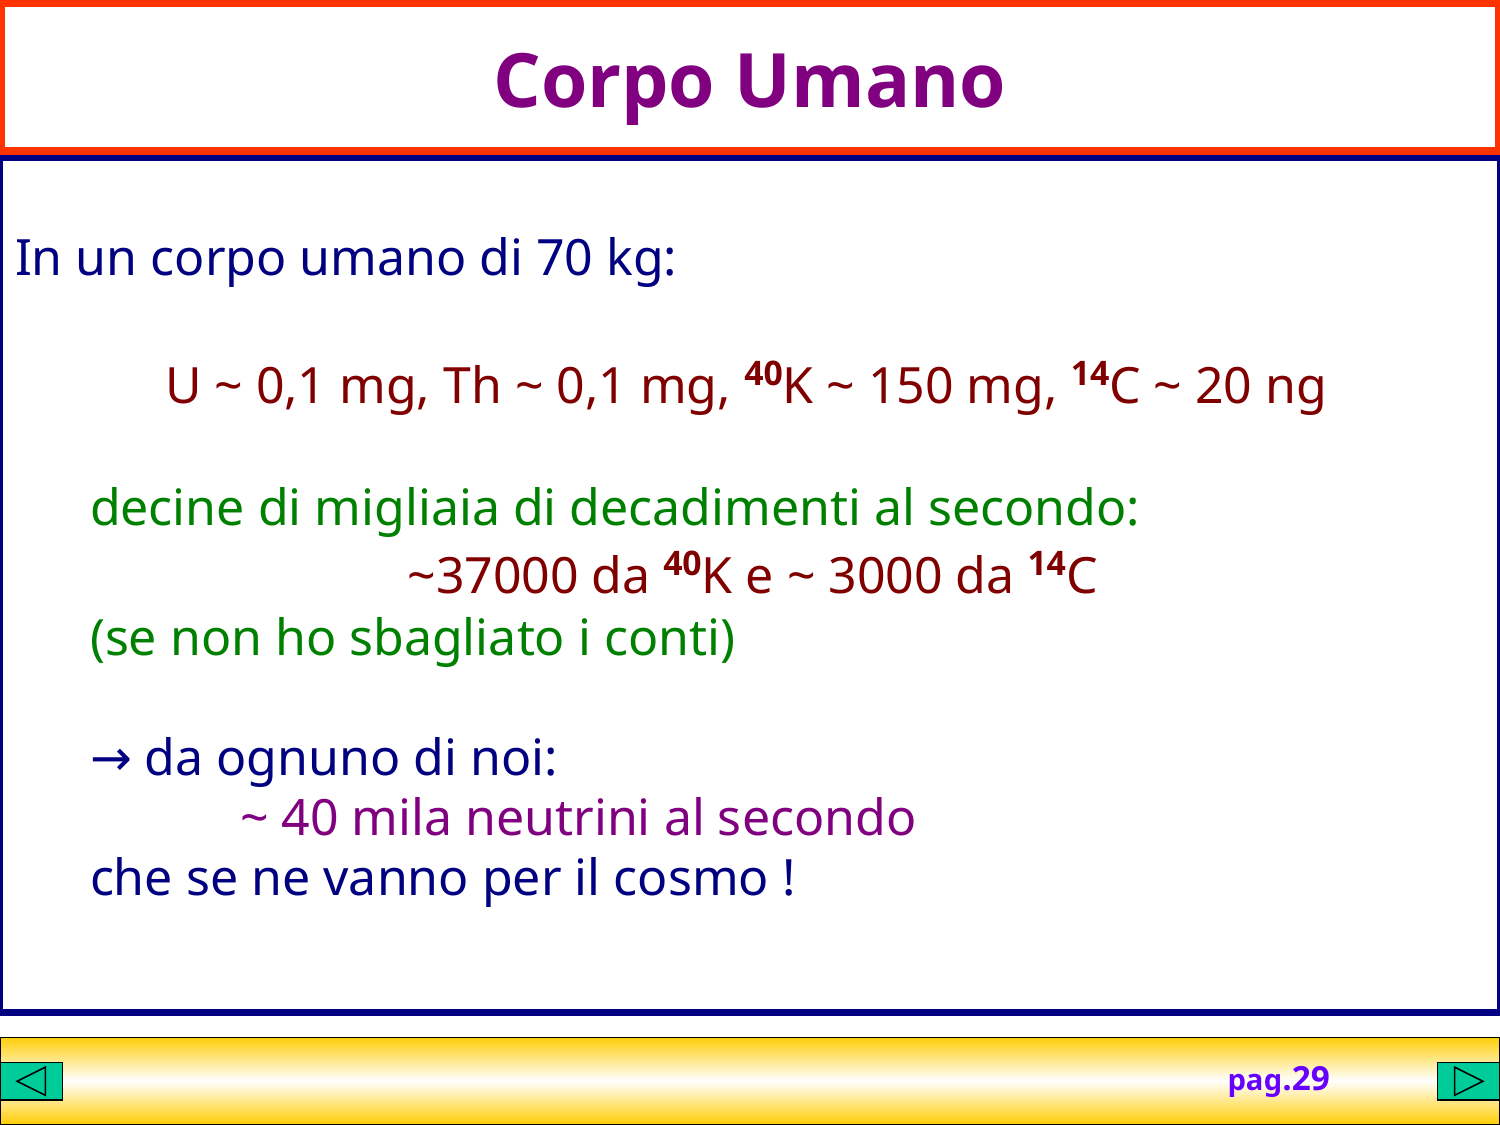

# Corpo Umano
In un corpo umano di 70 kg:
		U ~ 0,1 mg, Th ~ 0,1 mg, 40K ~ 150 mg, 14C ~ 20 ng
	decine di migliaia di decadimenti al secondo:
 ~37000 da 40K e ~ 3000 da 14C
	(se non ho sbagliato i conti)
	→ da ognuno di noi:
			~ 40 mila neutrini al secondo
	che se ne vanno per il cosmo !
29